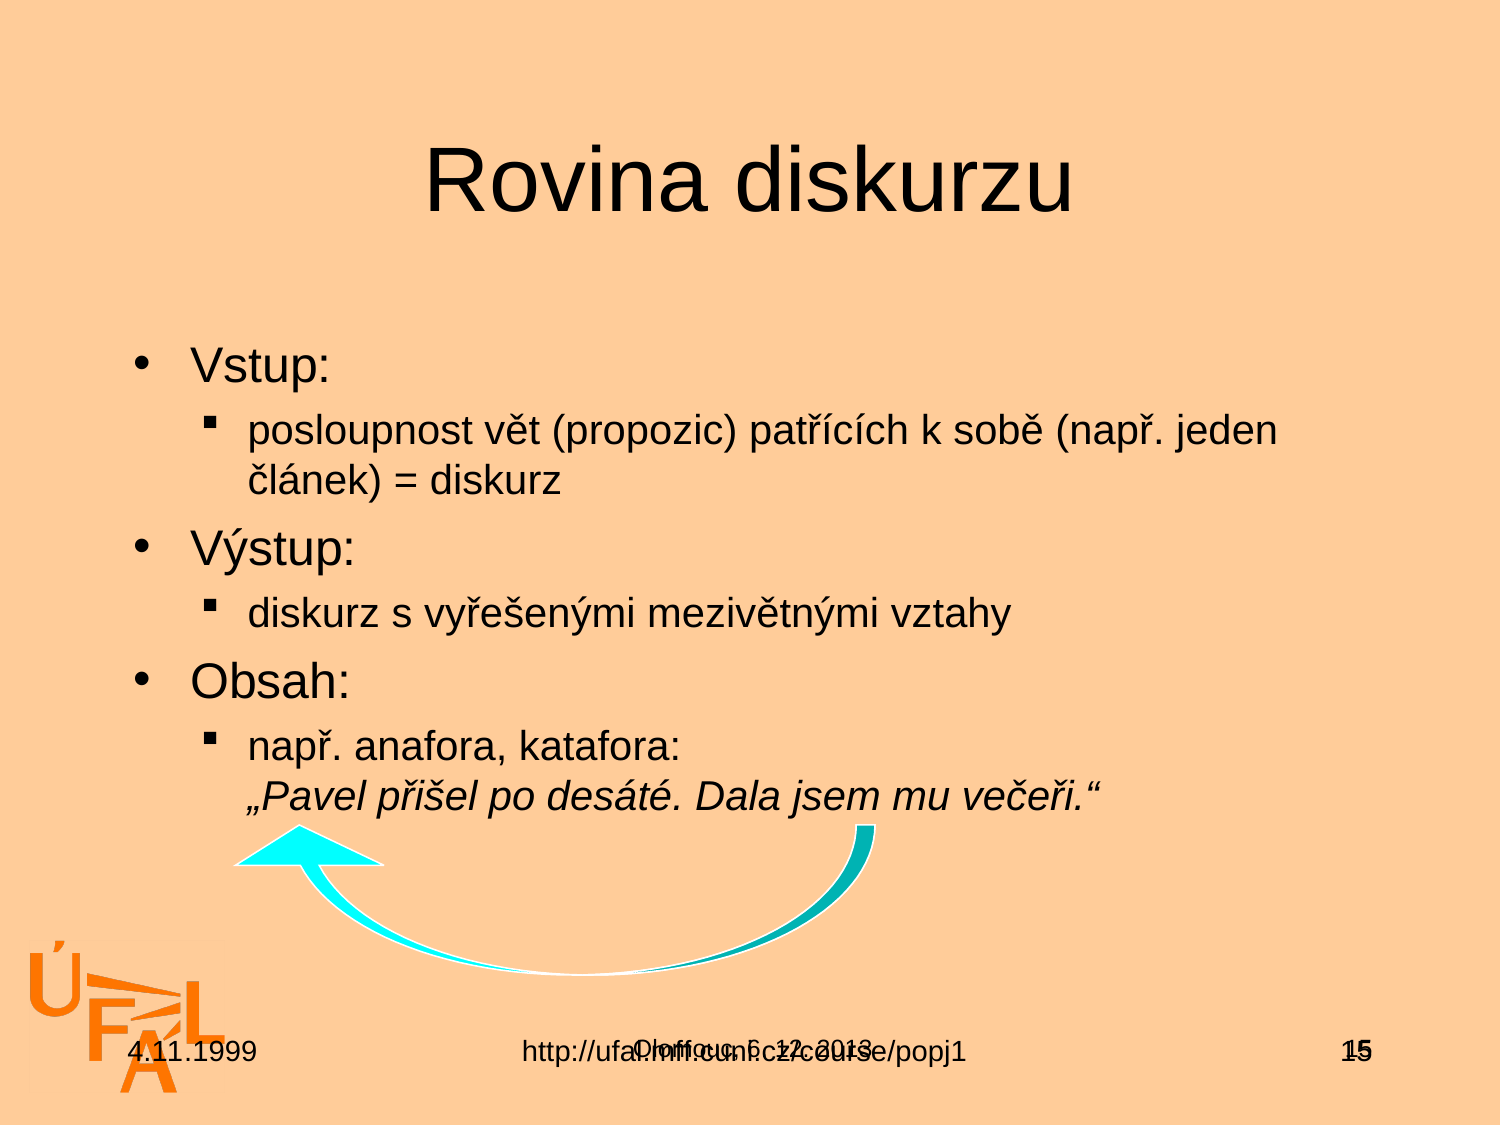

# Rovina diskurzu
Vstup:
posloupnost vět (propozic) patřících k sobě (např. jeden článek) = diskurz
Výstup:
diskurz s vyřešenými mezivětnými vztahy
Obsah:
např. anafora, katafora:
„Pavel přišel po desáté. Dala jsem mu večeři.“
4.11.1999
Olomouc, 6. 12. 2013
http://ufal.mff.cuni.cz/course/popj1
15